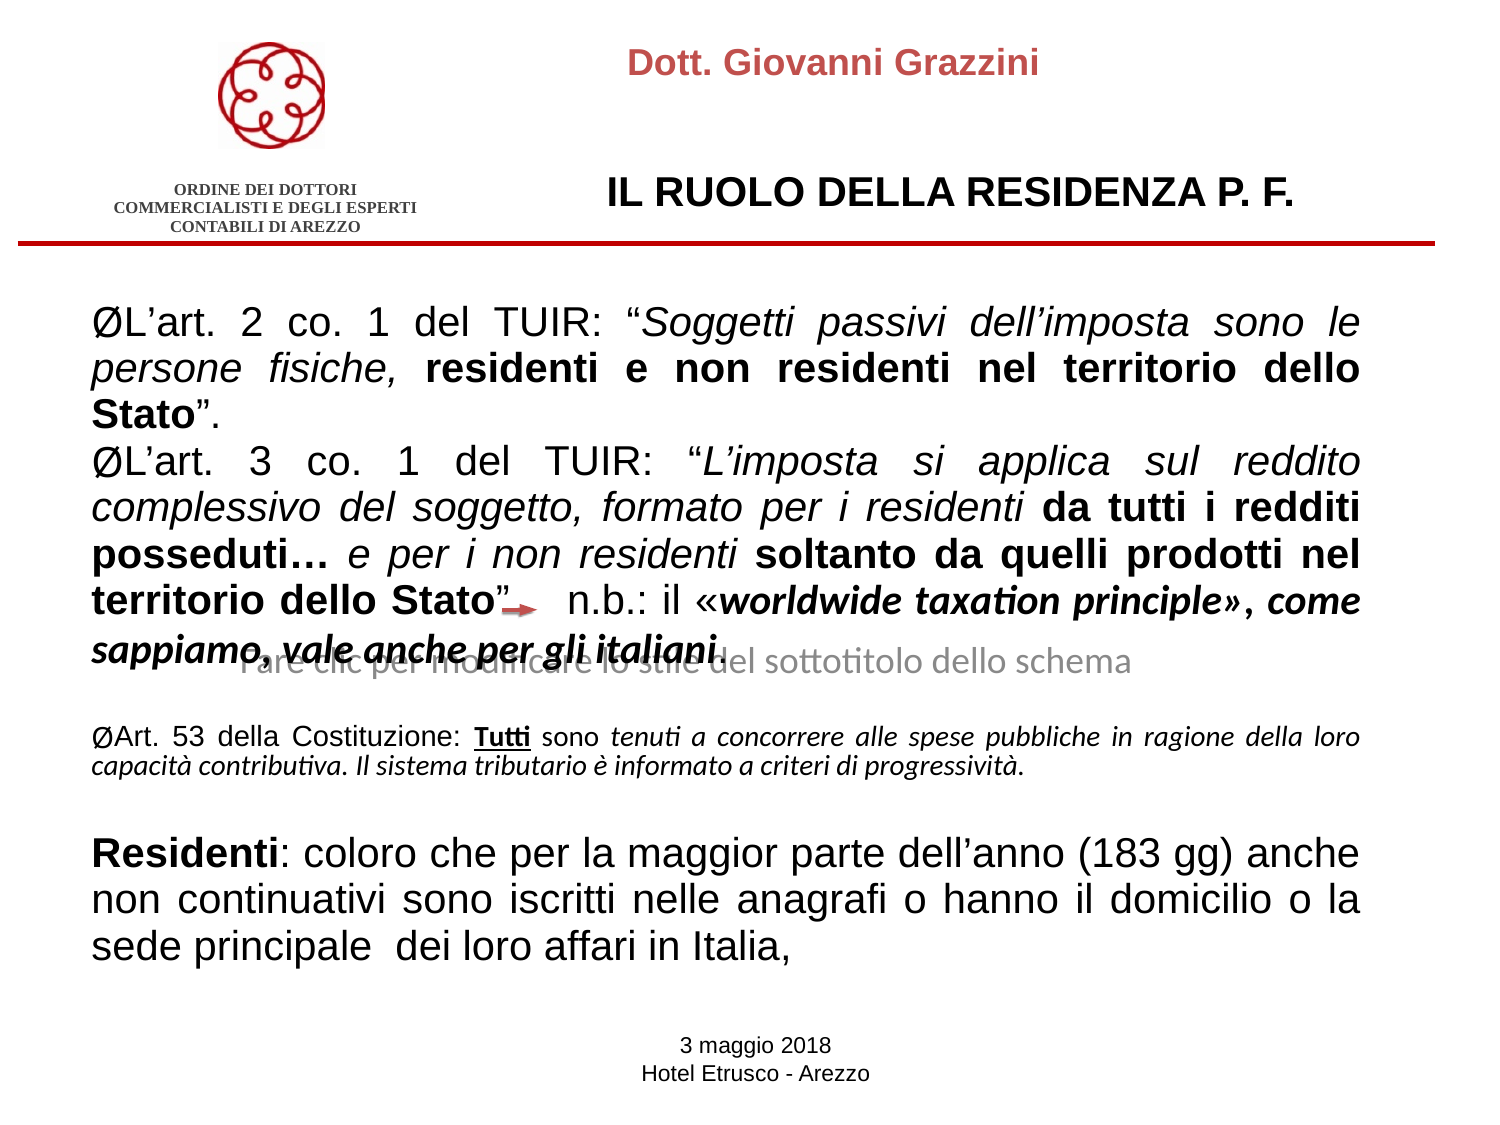

Dott. Giovanni Grazzini
IL RUOLO DELLA RESIDENZA P. F.
ORDINE DEI DOTTORI
COMMERCIALISTI E DEGLI ESPERTI
CONTABILI DI AREZZO
L’art. 2 co. 1 del TUIR: “Soggetti passivi dell’imposta sono le persone fisiche, residenti e non residenti nel territorio dello Stato”.
L’art. 3 co. 1 del TUIR: “L’imposta si applica sul reddito complessivo del soggetto, formato per i residenti da tutti i redditi posseduti… e per i non residenti soltanto da quelli prodotti nel territorio dello Stato” 	 n.b.: il «worldwide taxation principle», come sappiamo, vale anche per gli italiani.
Art. 53 della Costituzione: Tutti sono tenuti a concorrere alle spese pubbliche in ragione della loro capacità contributiva. Il sistema tributario è informato a criteri di progressività.
Residenti: coloro che per la maggior parte dell’anno (183 gg) anche non continuativi sono iscritti nelle anagrafi o hanno il domicilio o la sede principale dei loro affari in Italia,
3 maggio 2018
Hotel Etrusco - Arezzo